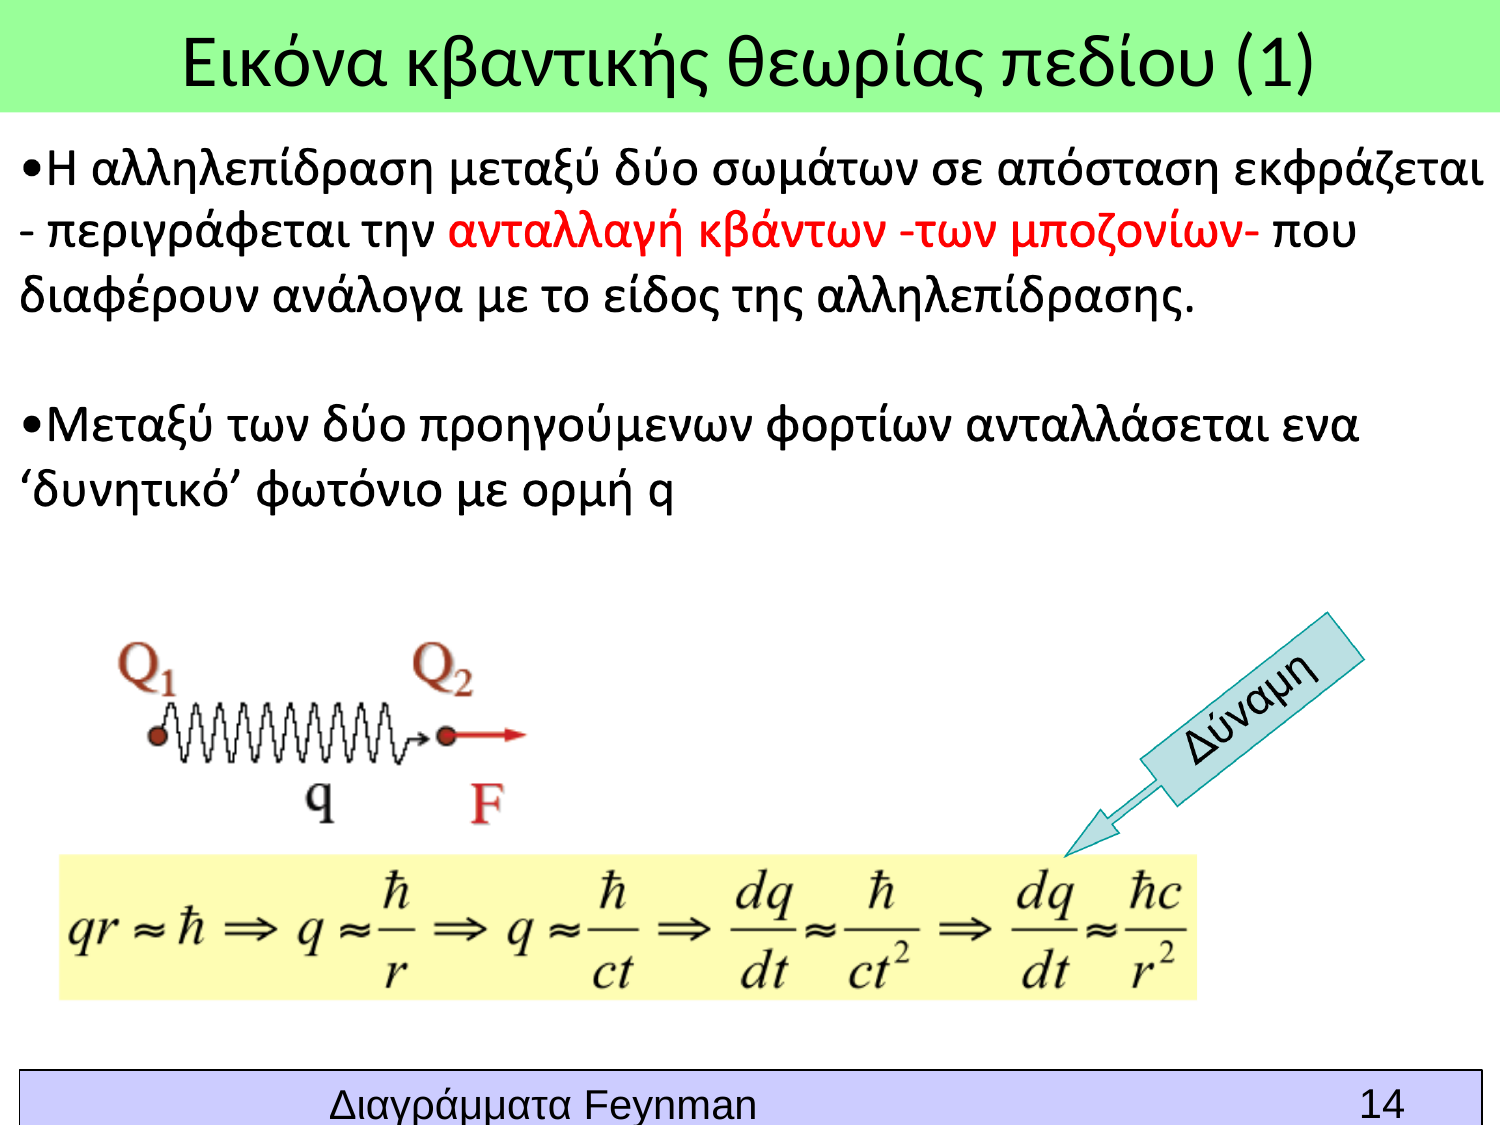

Εικόνα κβαντικής θεωρίας πεδίου (1)
14
Διαγράμματα Feynman